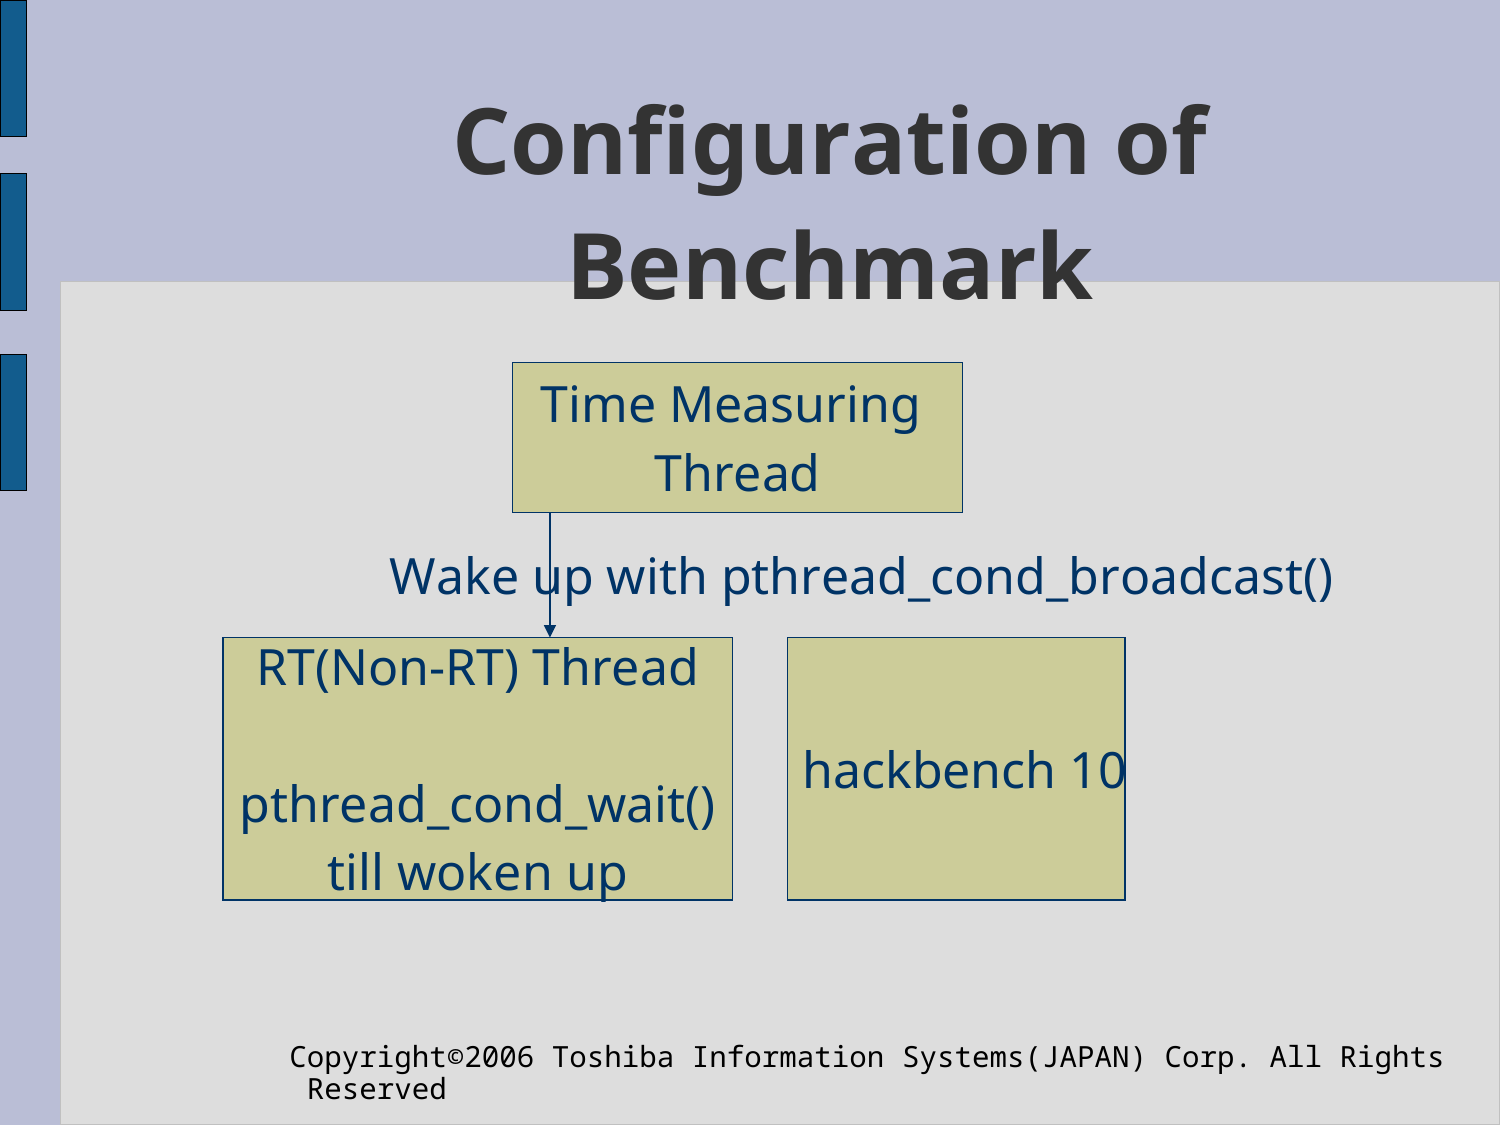

# Configuration of Benchmark
Time Measuring
Thread
Wake up with pthread_cond_broadcast()
RT(Non-RT) Thread
pthread_cond_wait()
till woken up
hackbench 10
Copyright©2006 Toshiba Information Systems(JAPAN) Corp. All Rights Reserved